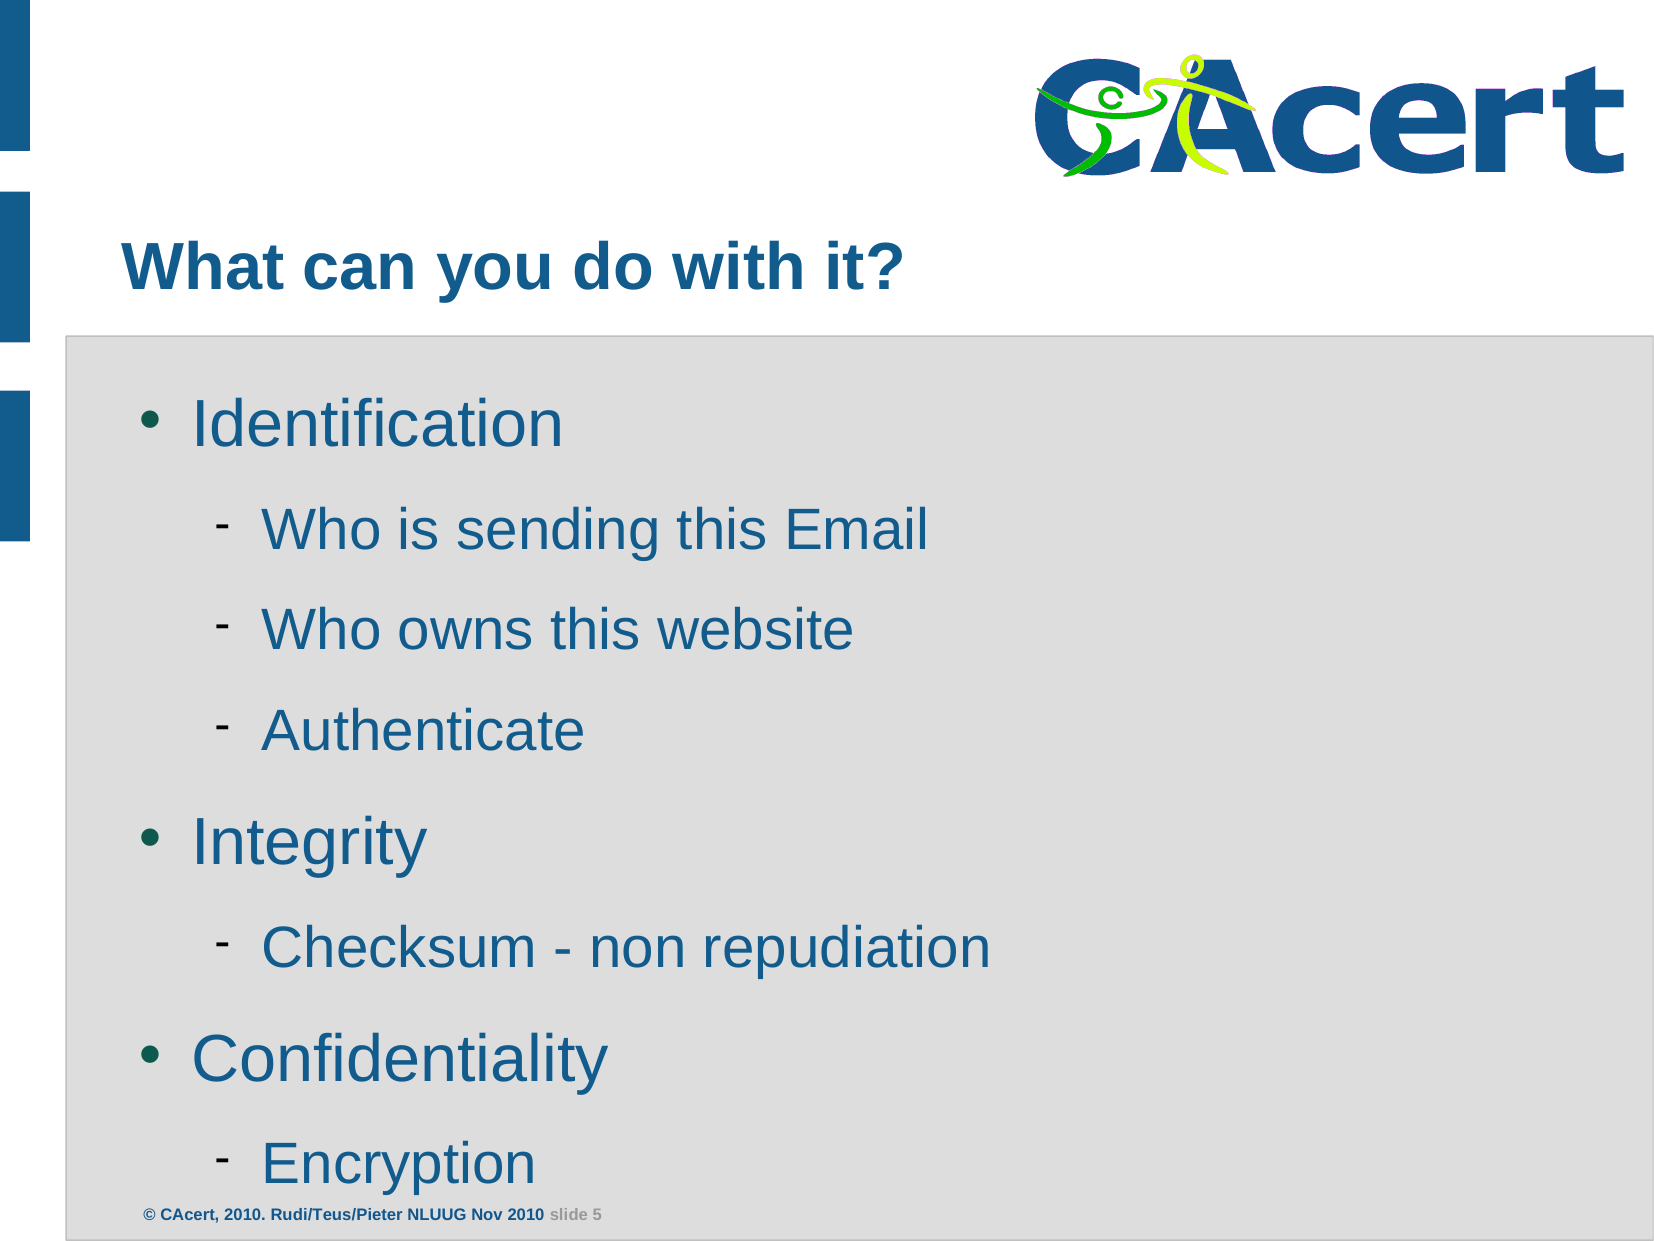

# What can you do with it?
Identification
Who is sending this Email
Who owns this website
Authenticate
Integrity
Checksum - non repudiation
Confidentiality
Encryption